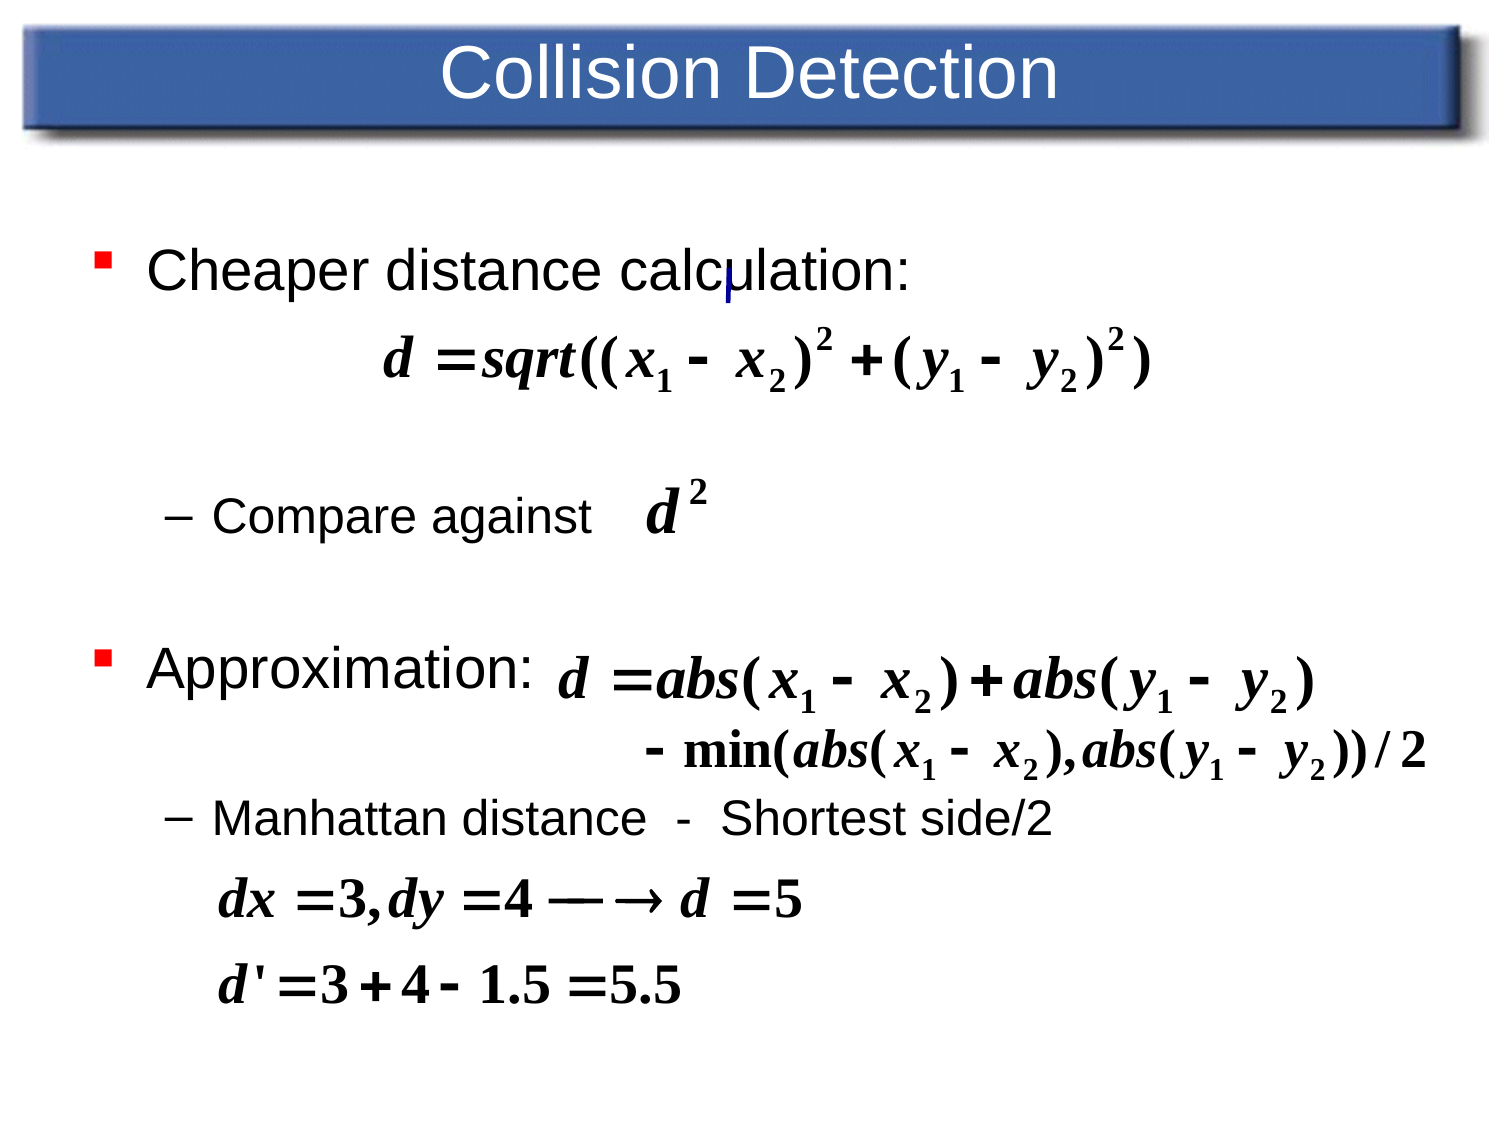

Collision Detection
# Cheaper distance calculation:
Compare against
Approximation:
Manhattan distance - Shortest side/2